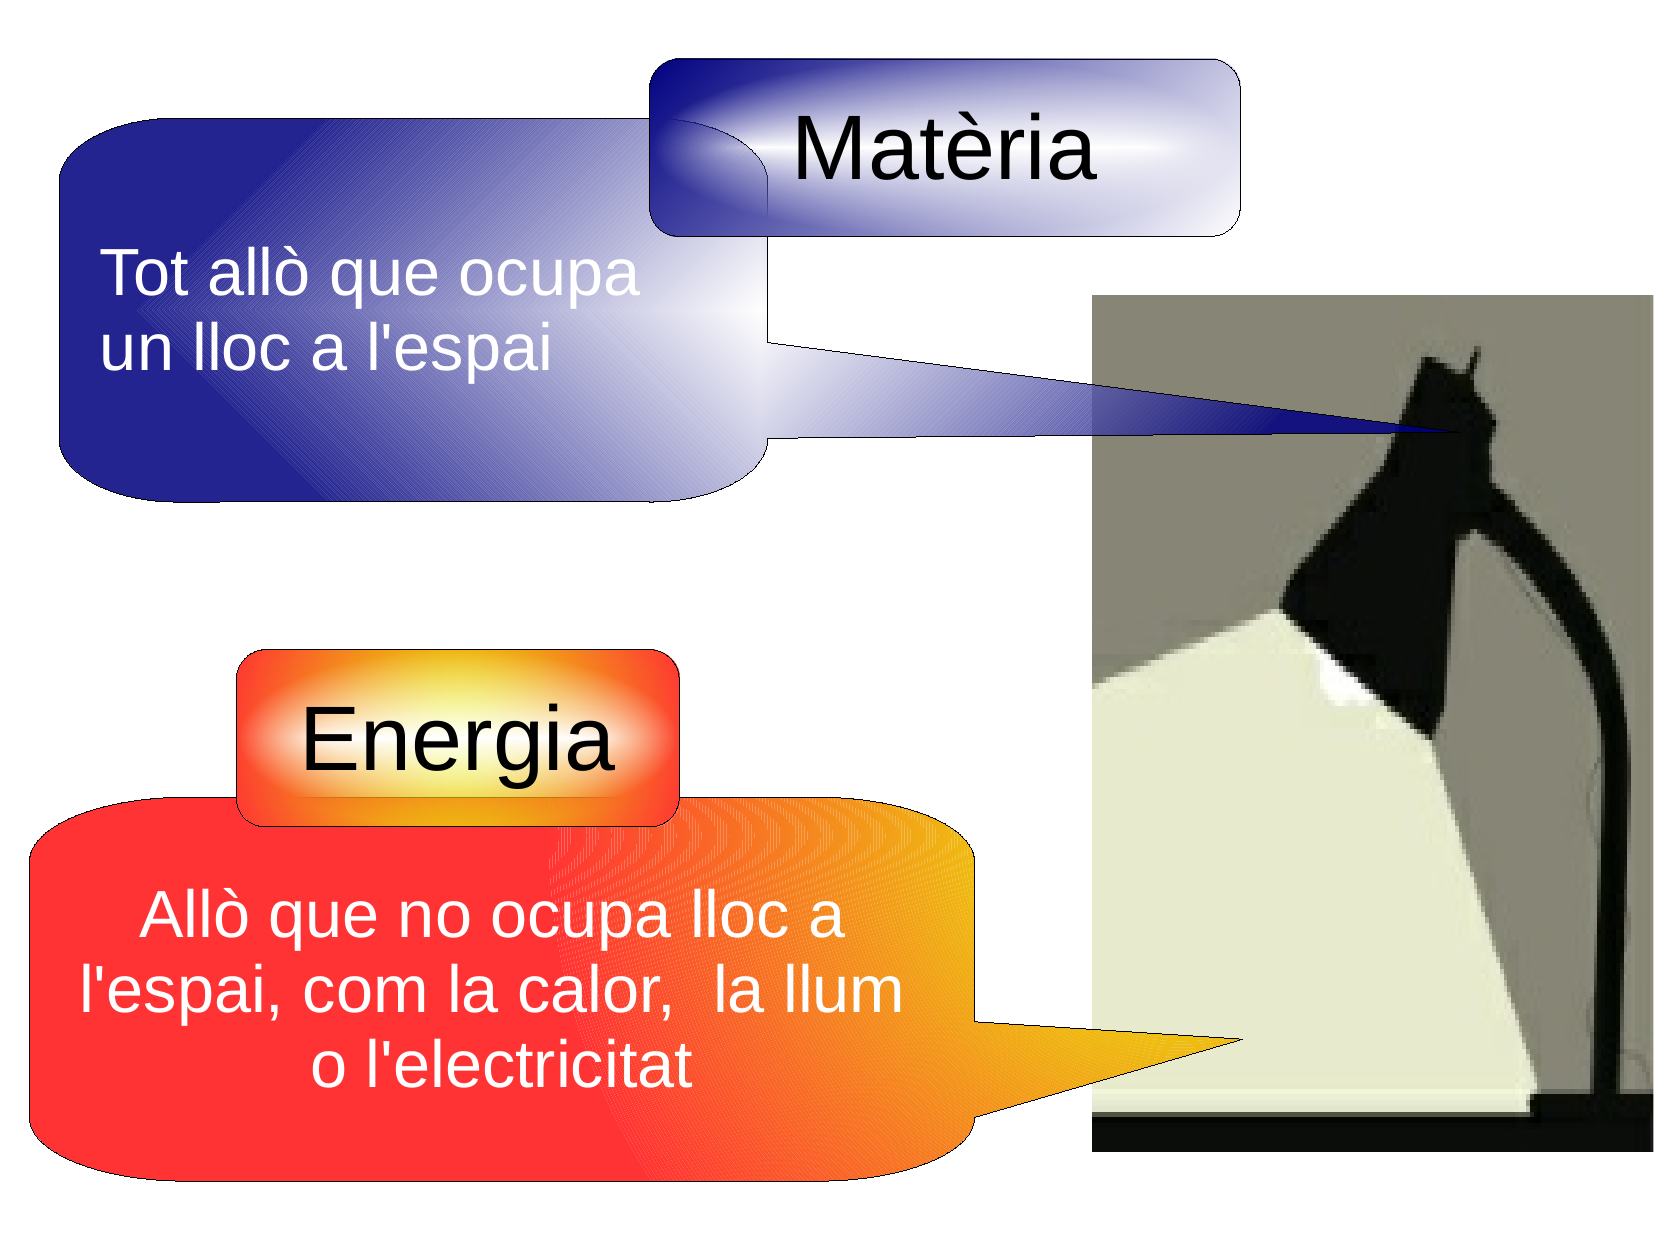

Matèria
Tot allò que ocupa
un lloc a l'espai
Energia
Allò que no ocupa lloc a
l'espai, com la calor, la llum
o l'electricitat